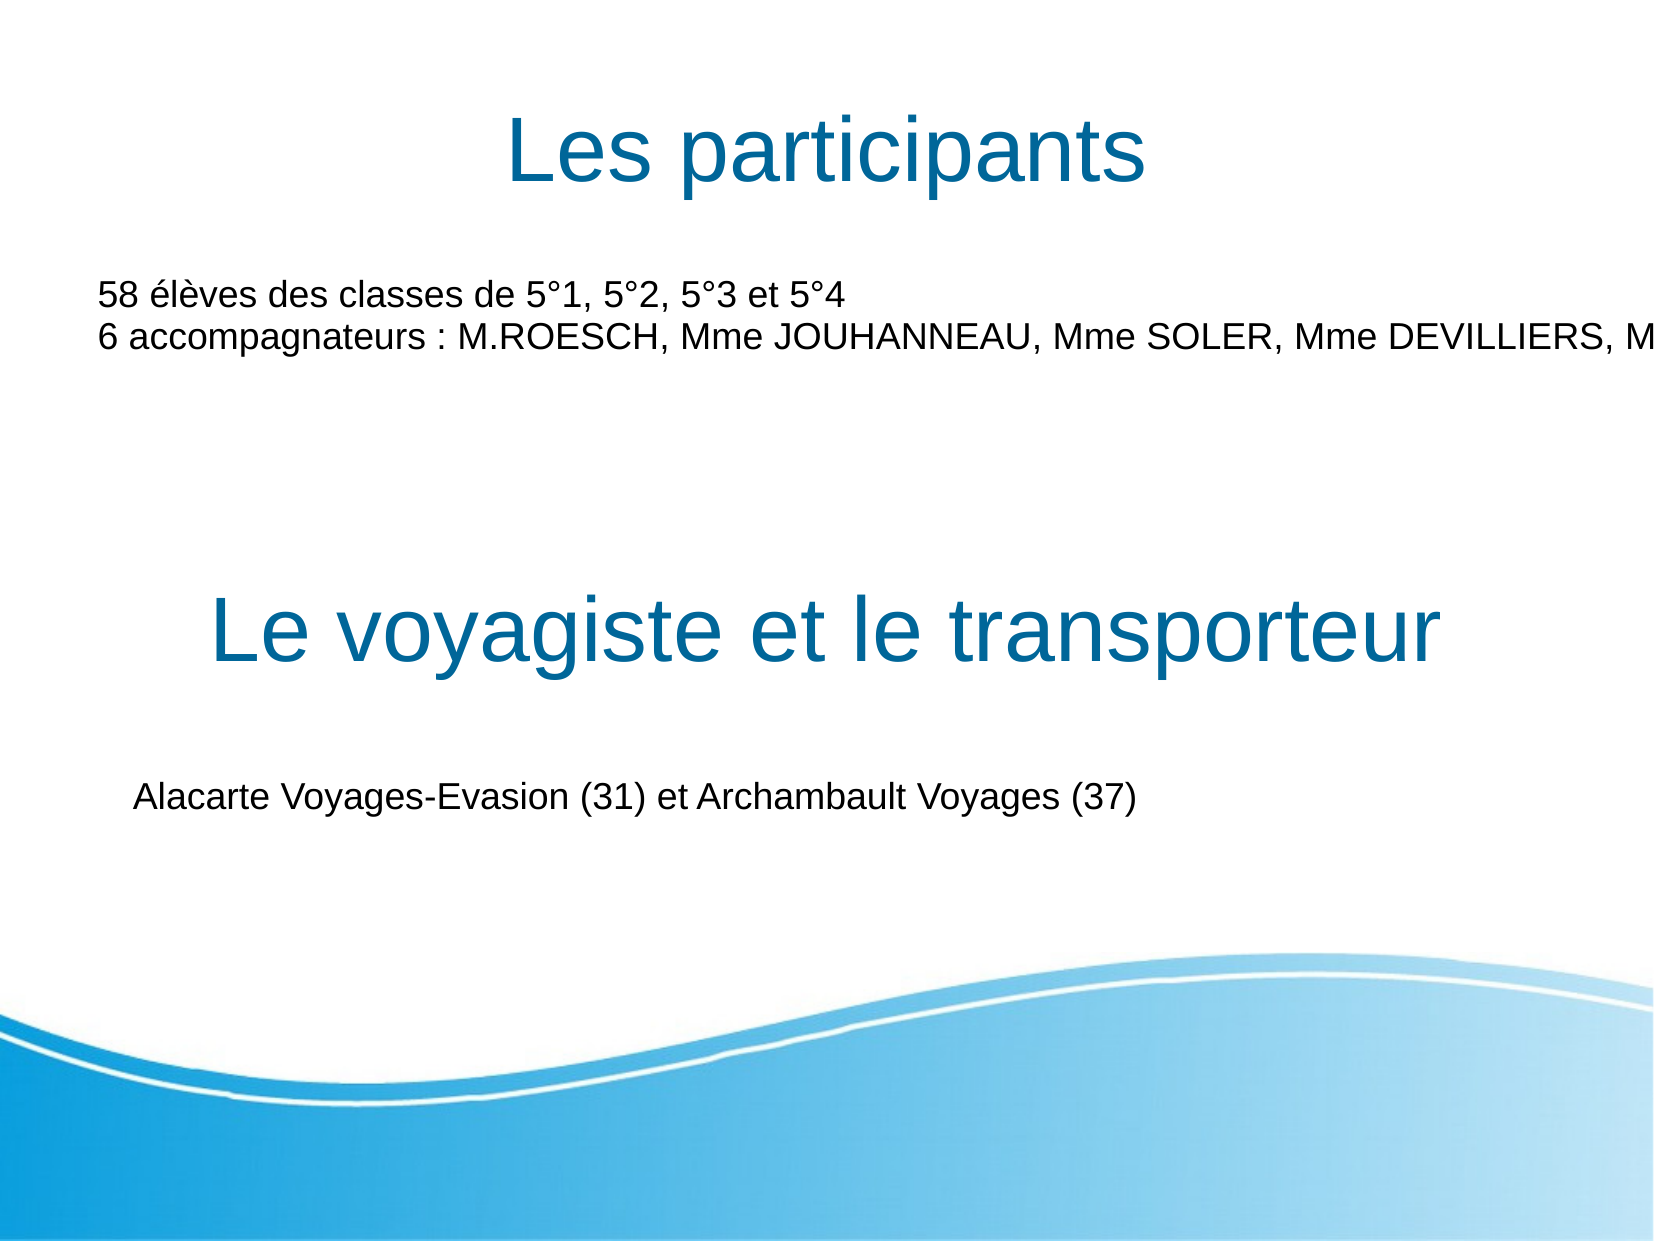

# Les participants
58 élèves des classes de 5°1, 5°2, 5°3 et 5°4
6 accompagnateurs : M.ROESCH, Mme JOUHANNEAU, Mme SOLER, Mme DEVILLIERS, M.SOCAS DE LEON, Mme DE OLIVEIRA
Le voyagiste et le transporteur
Alacarte Voyages-Evasion (31) et Archambault Voyages (37)